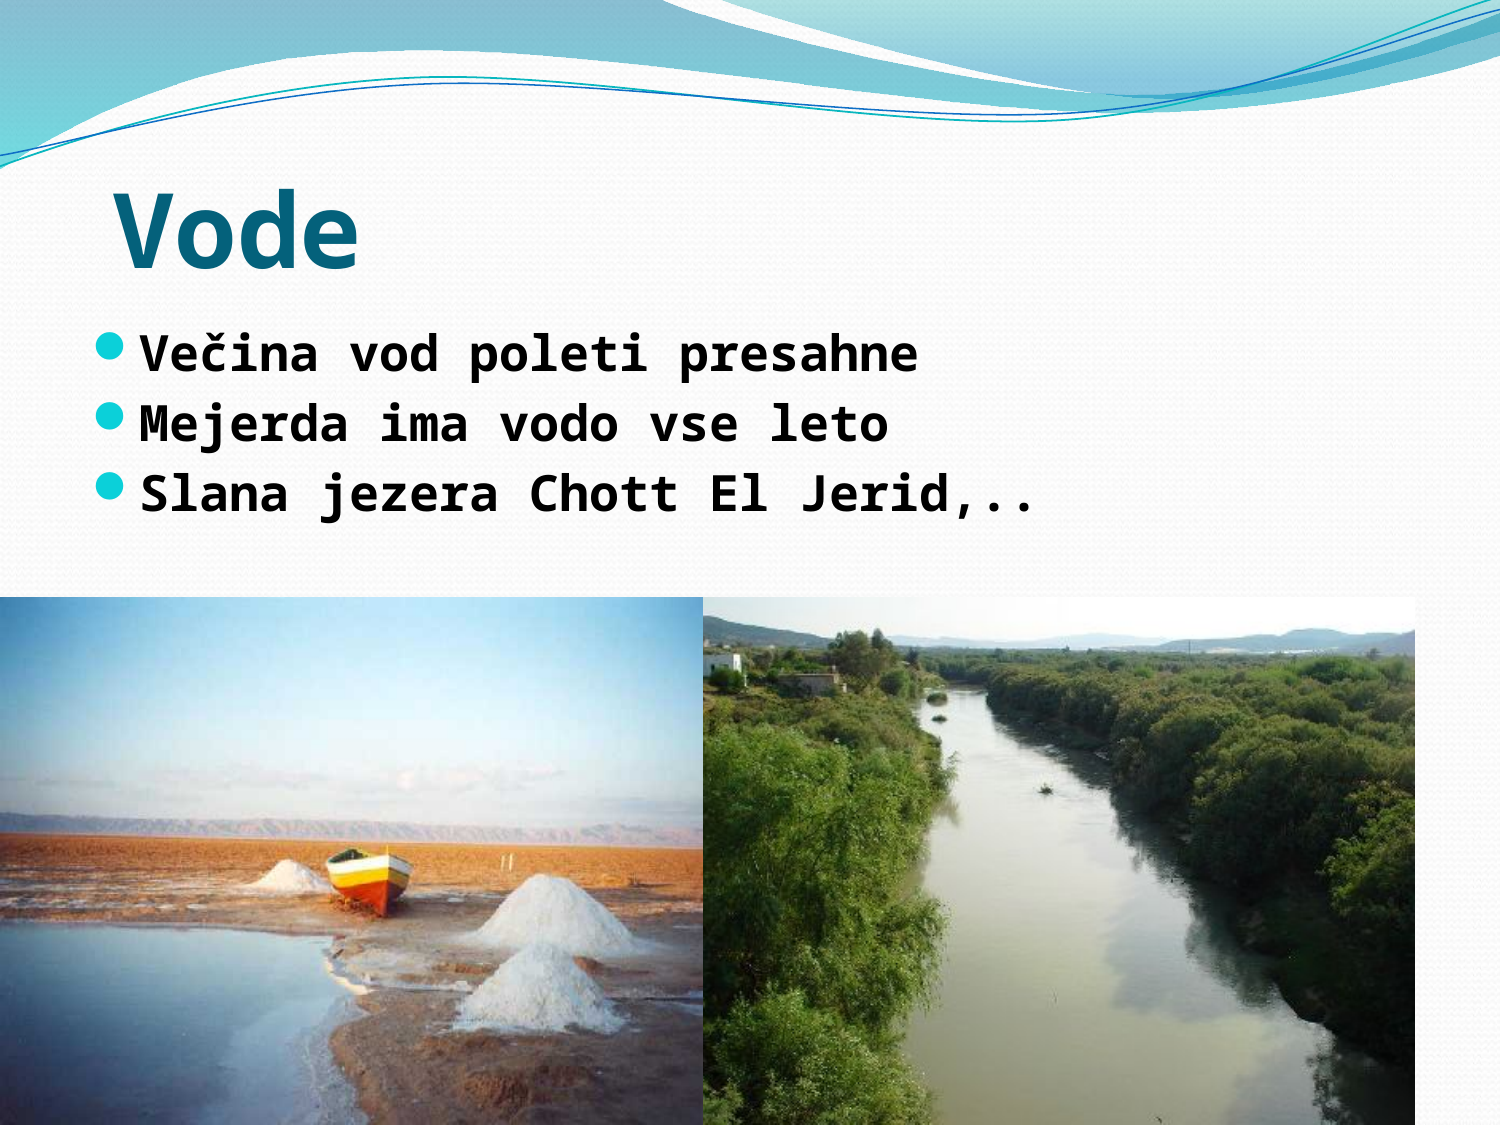

# Vode
Večina vod poleti presahne
Mejerda ima vodo vse leto
Slana jezera Chott El Jerid,..